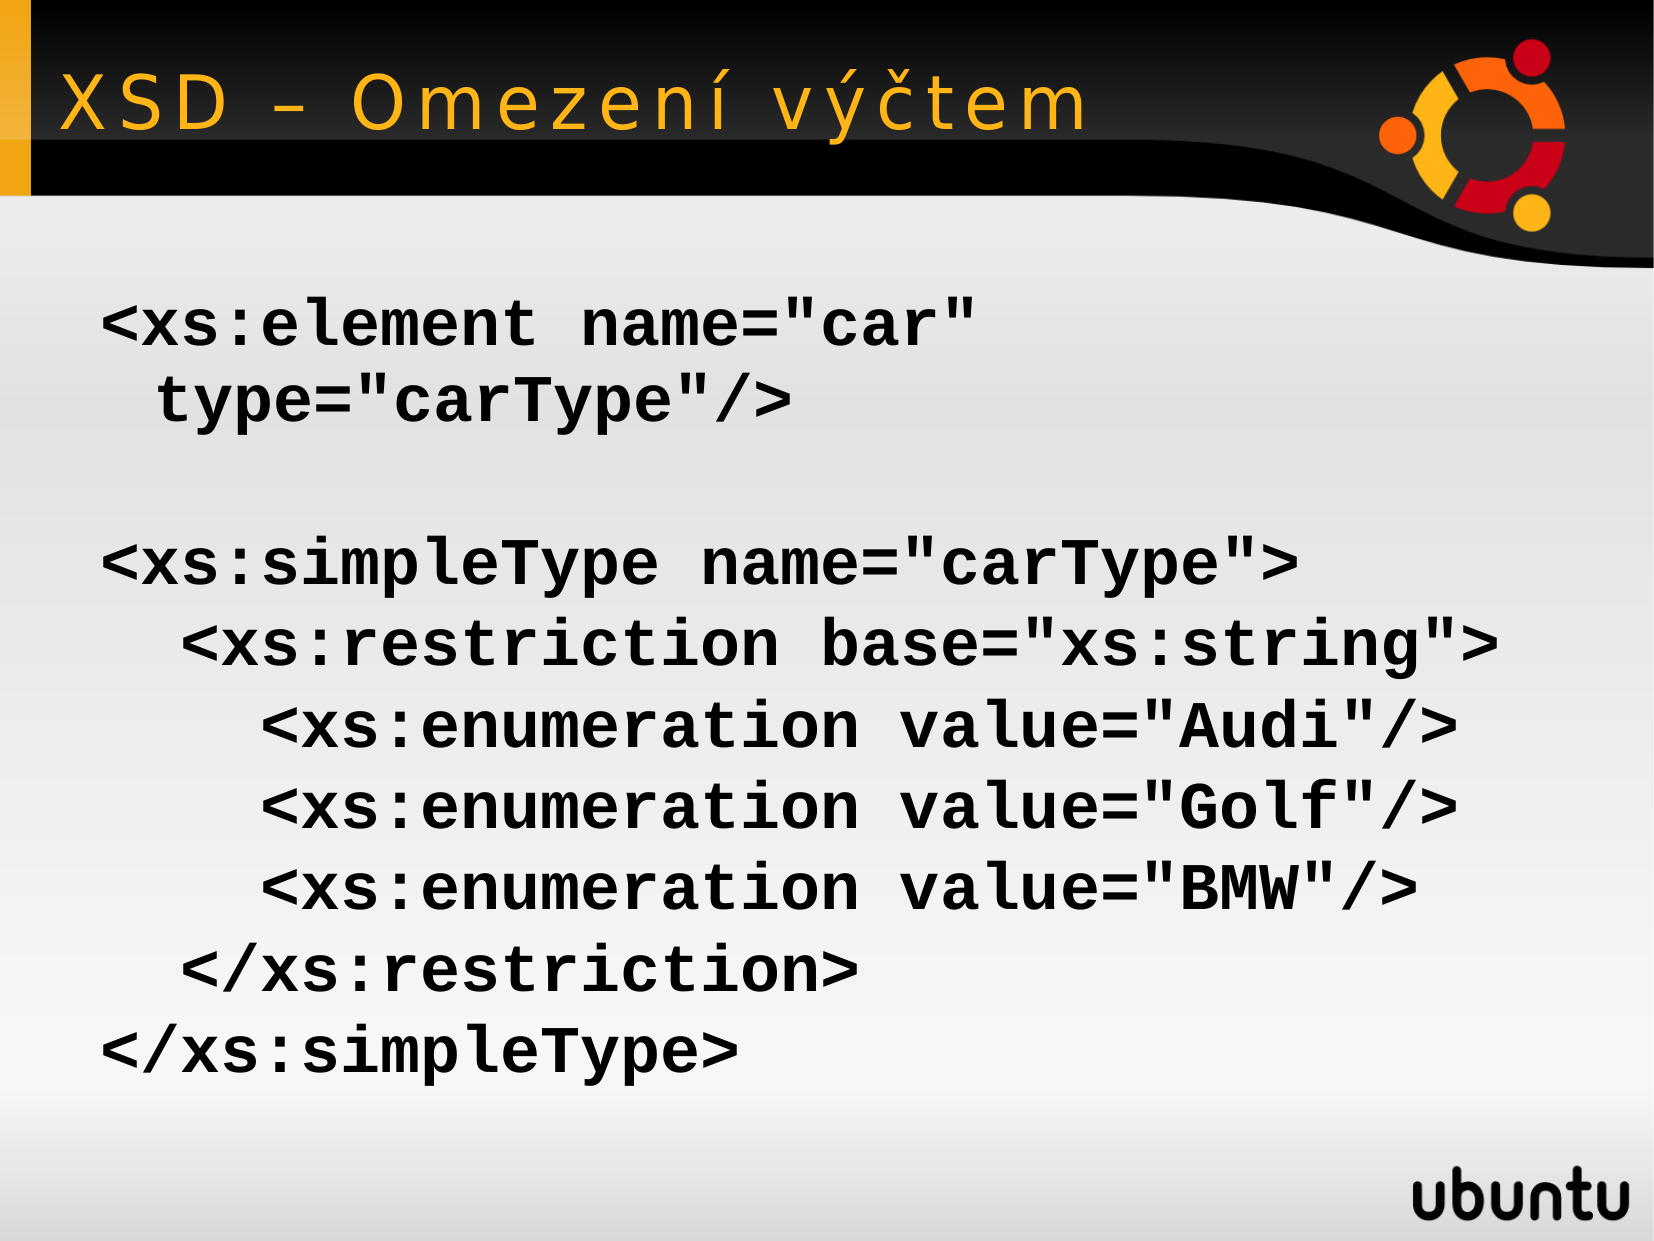

# XSD – Omezení výčtem
<xs:element name="car" type="carType"/>
<xs:simpleType name="carType">
 <xs:restriction base="xs:string">
 <xs:enumeration value="Audi"/>
 <xs:enumeration value="Golf"/>
 <xs:enumeration value="BMW"/>
 </xs:restriction>
</xs:simpleType>